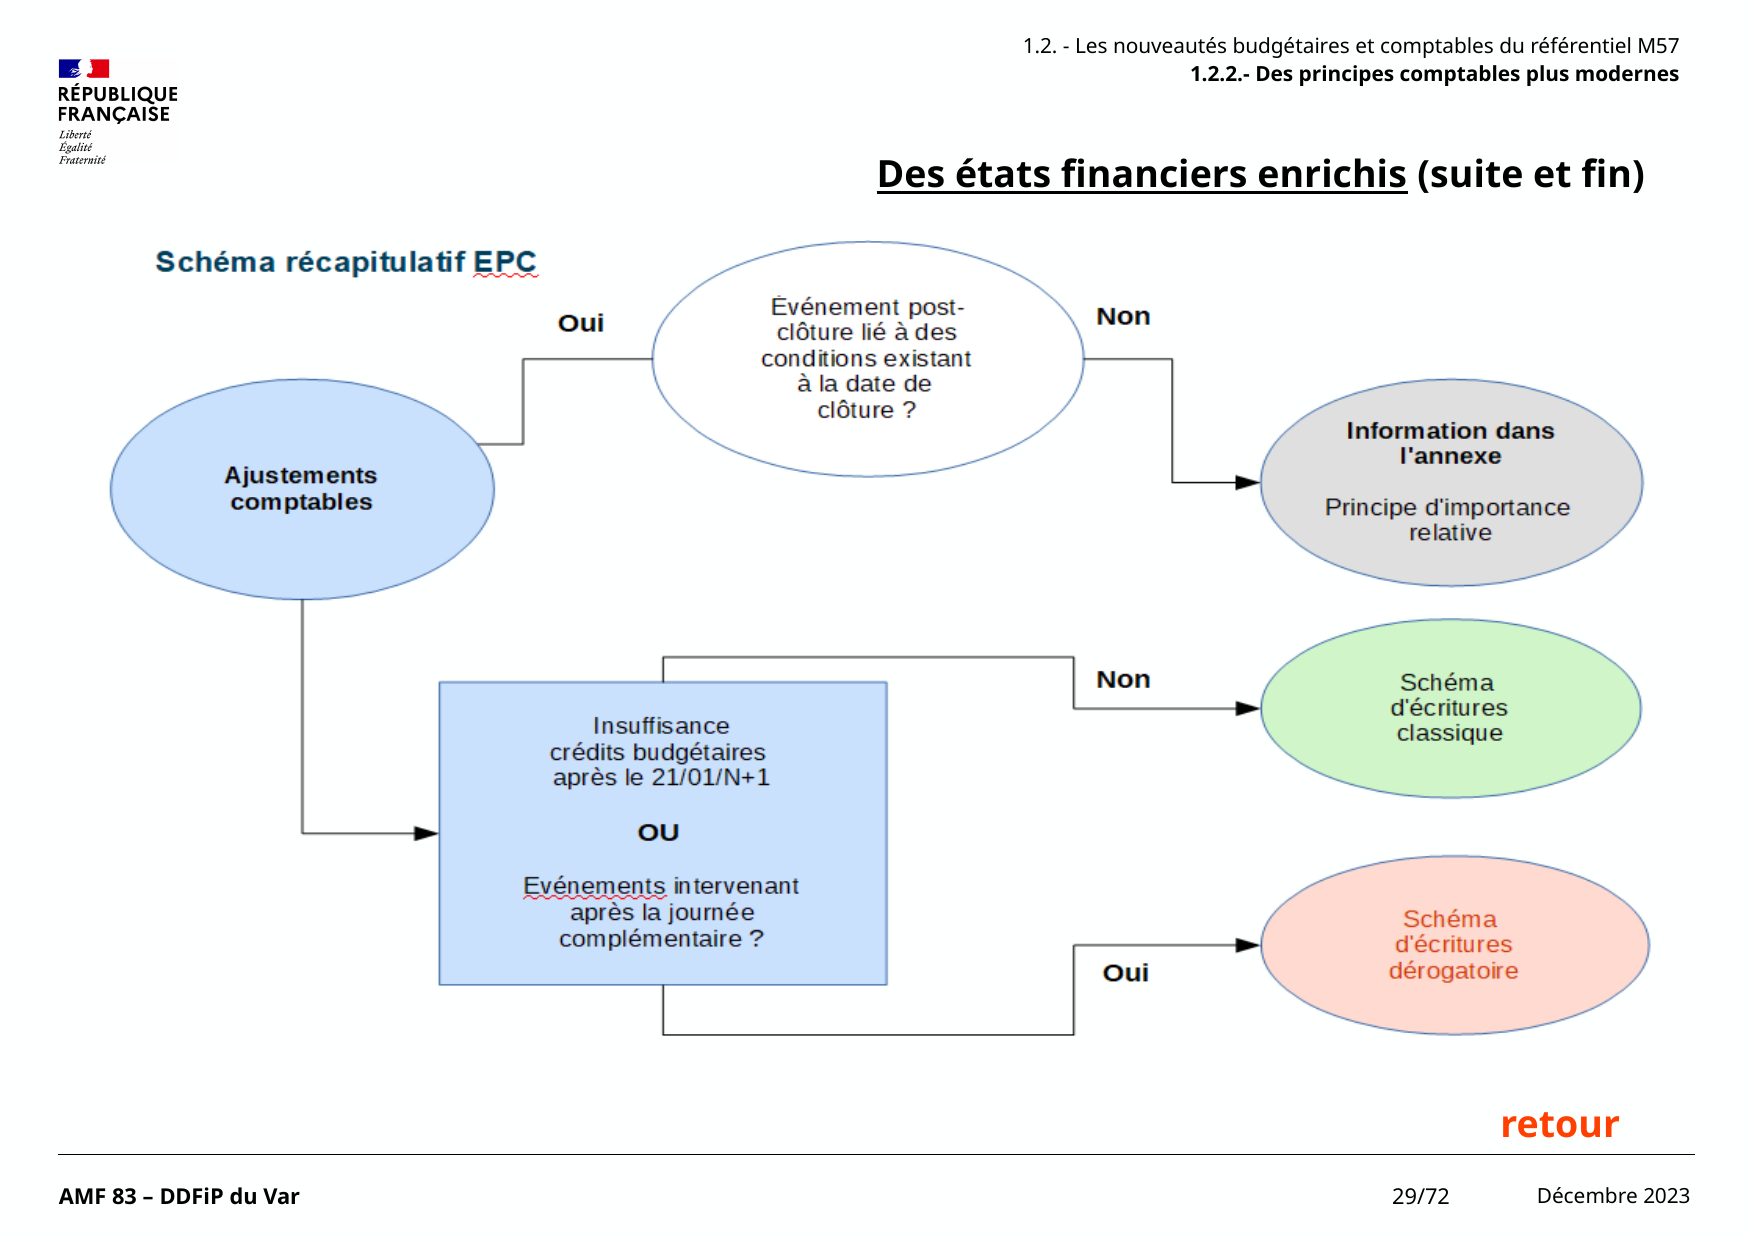

1.2. - Les nouveautés budgétaires et comptables du référentiel M57
1.2.2.- Des principes comptables plus modernes
Des états financiers enrichis (suite et fin)
retour